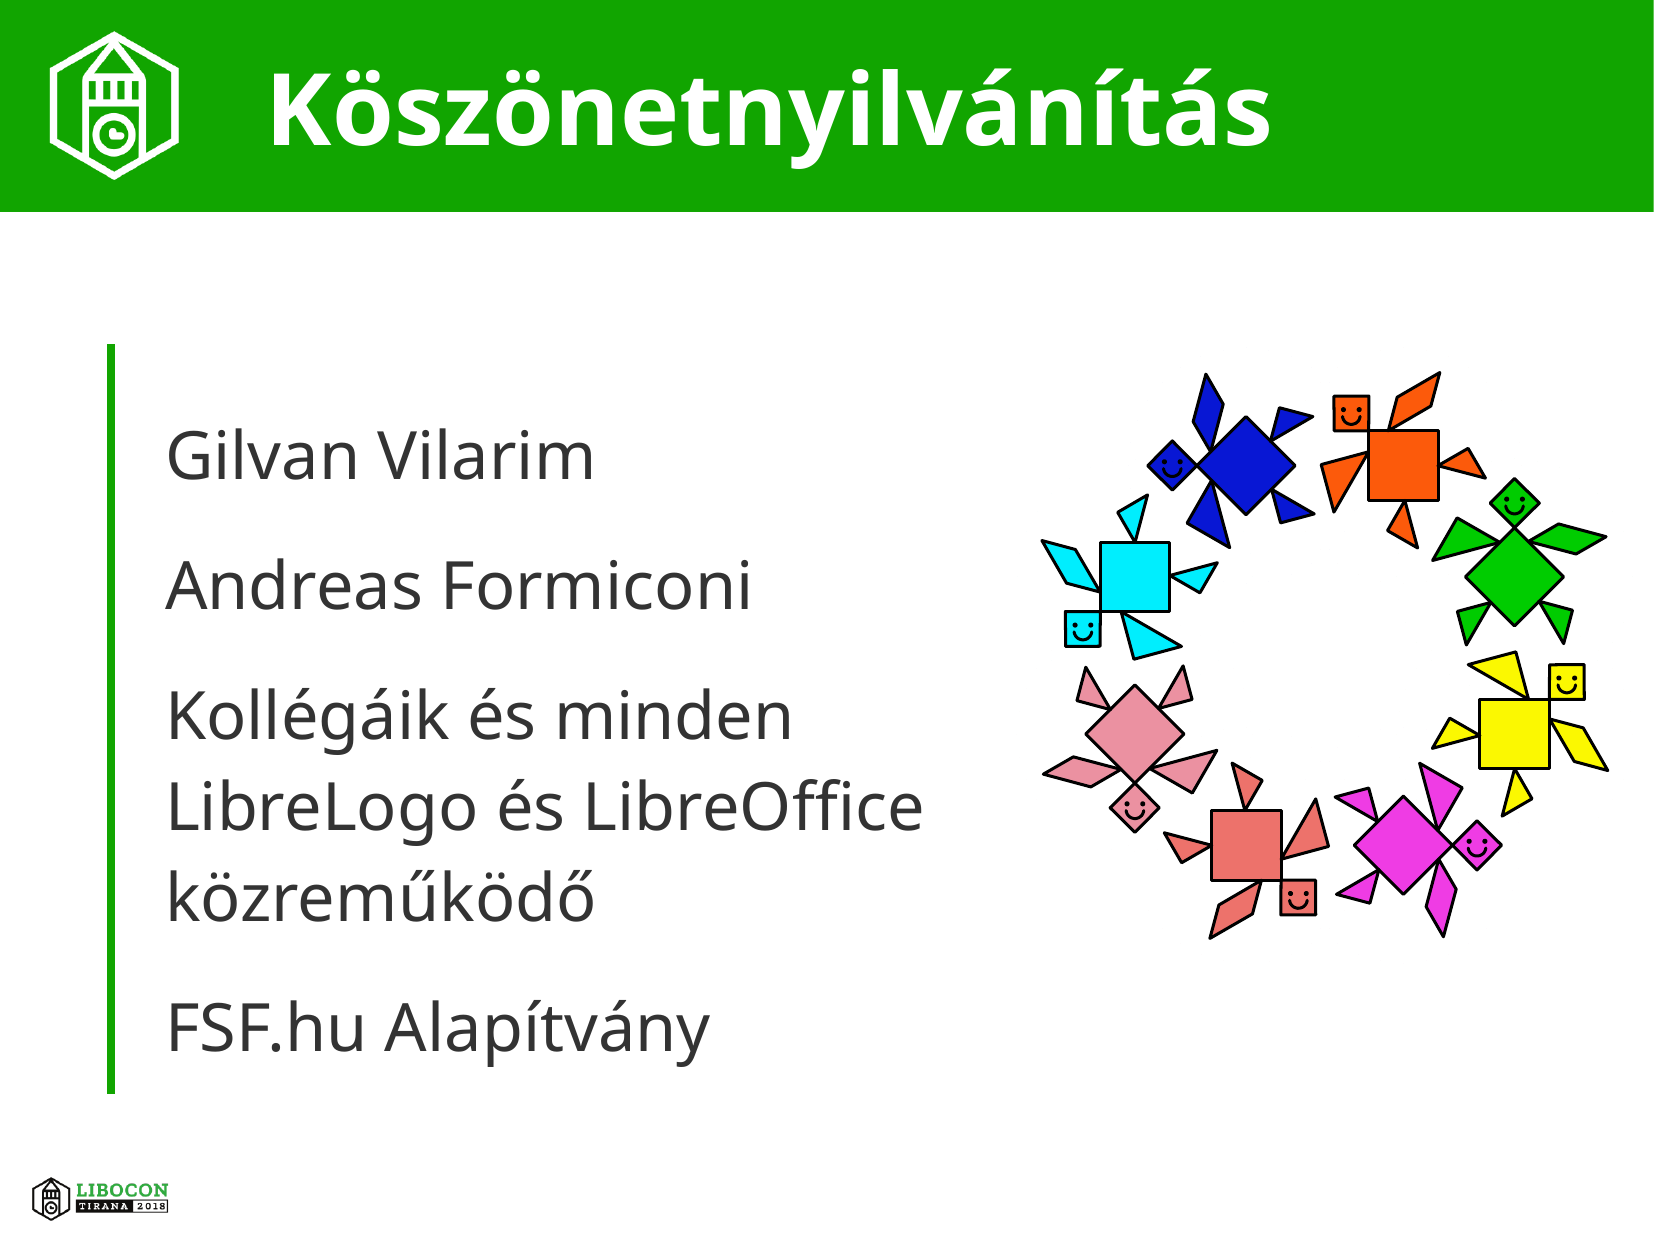

# Köszönetnyilvánítás
Gilvan Vilarim
Andreas Formiconi
Kollégáik és minden
LibreLogo és LibreOffice
közreműködő
FSF.hu Alapítvány